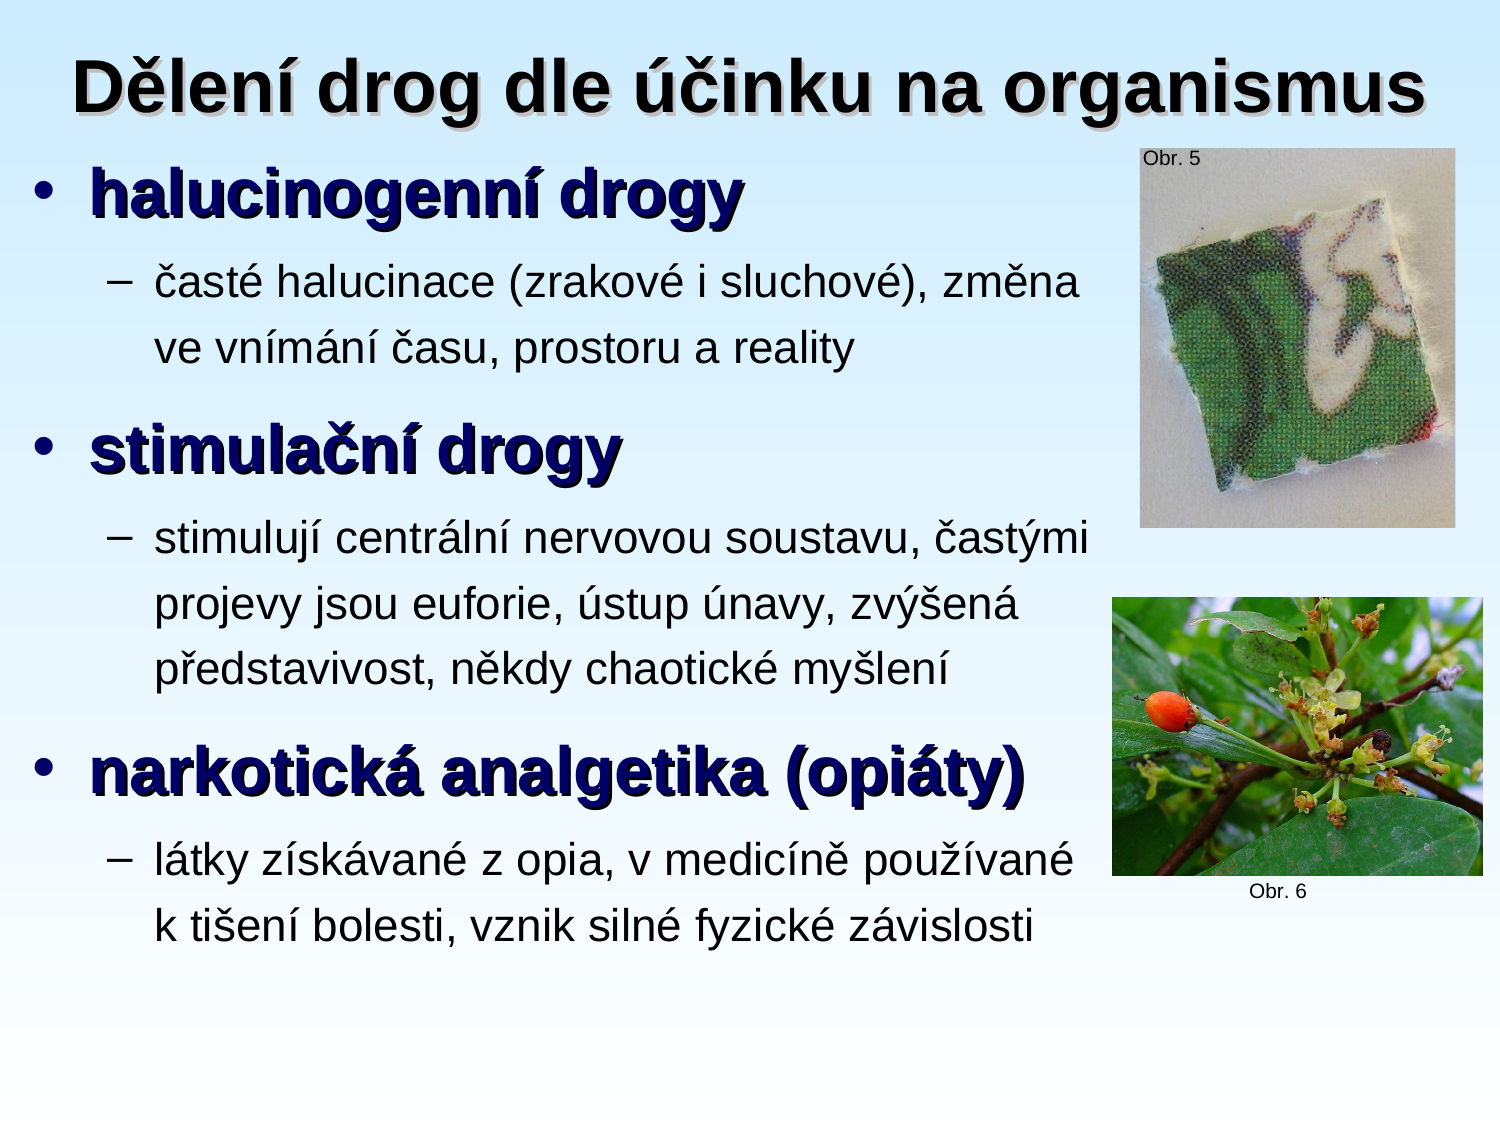

# Dělení drog dle účinku na organismus
halucinogenní drogy
časté halucinace (zrakové i sluchové), změna ve vnímání času, prostoru a reality
stimulační drogy
stimulují centrální nervovou soustavu, častými projevy jsou euforie, ústup únavy, zvýšená představivost, někdy chaotické myšlení
narkotická analgetika (opiáty)
látky získávané z opia, v medicíně používané k tišení bolesti, vznik silné fyzické závislosti
Obr. 5
Obr. 6